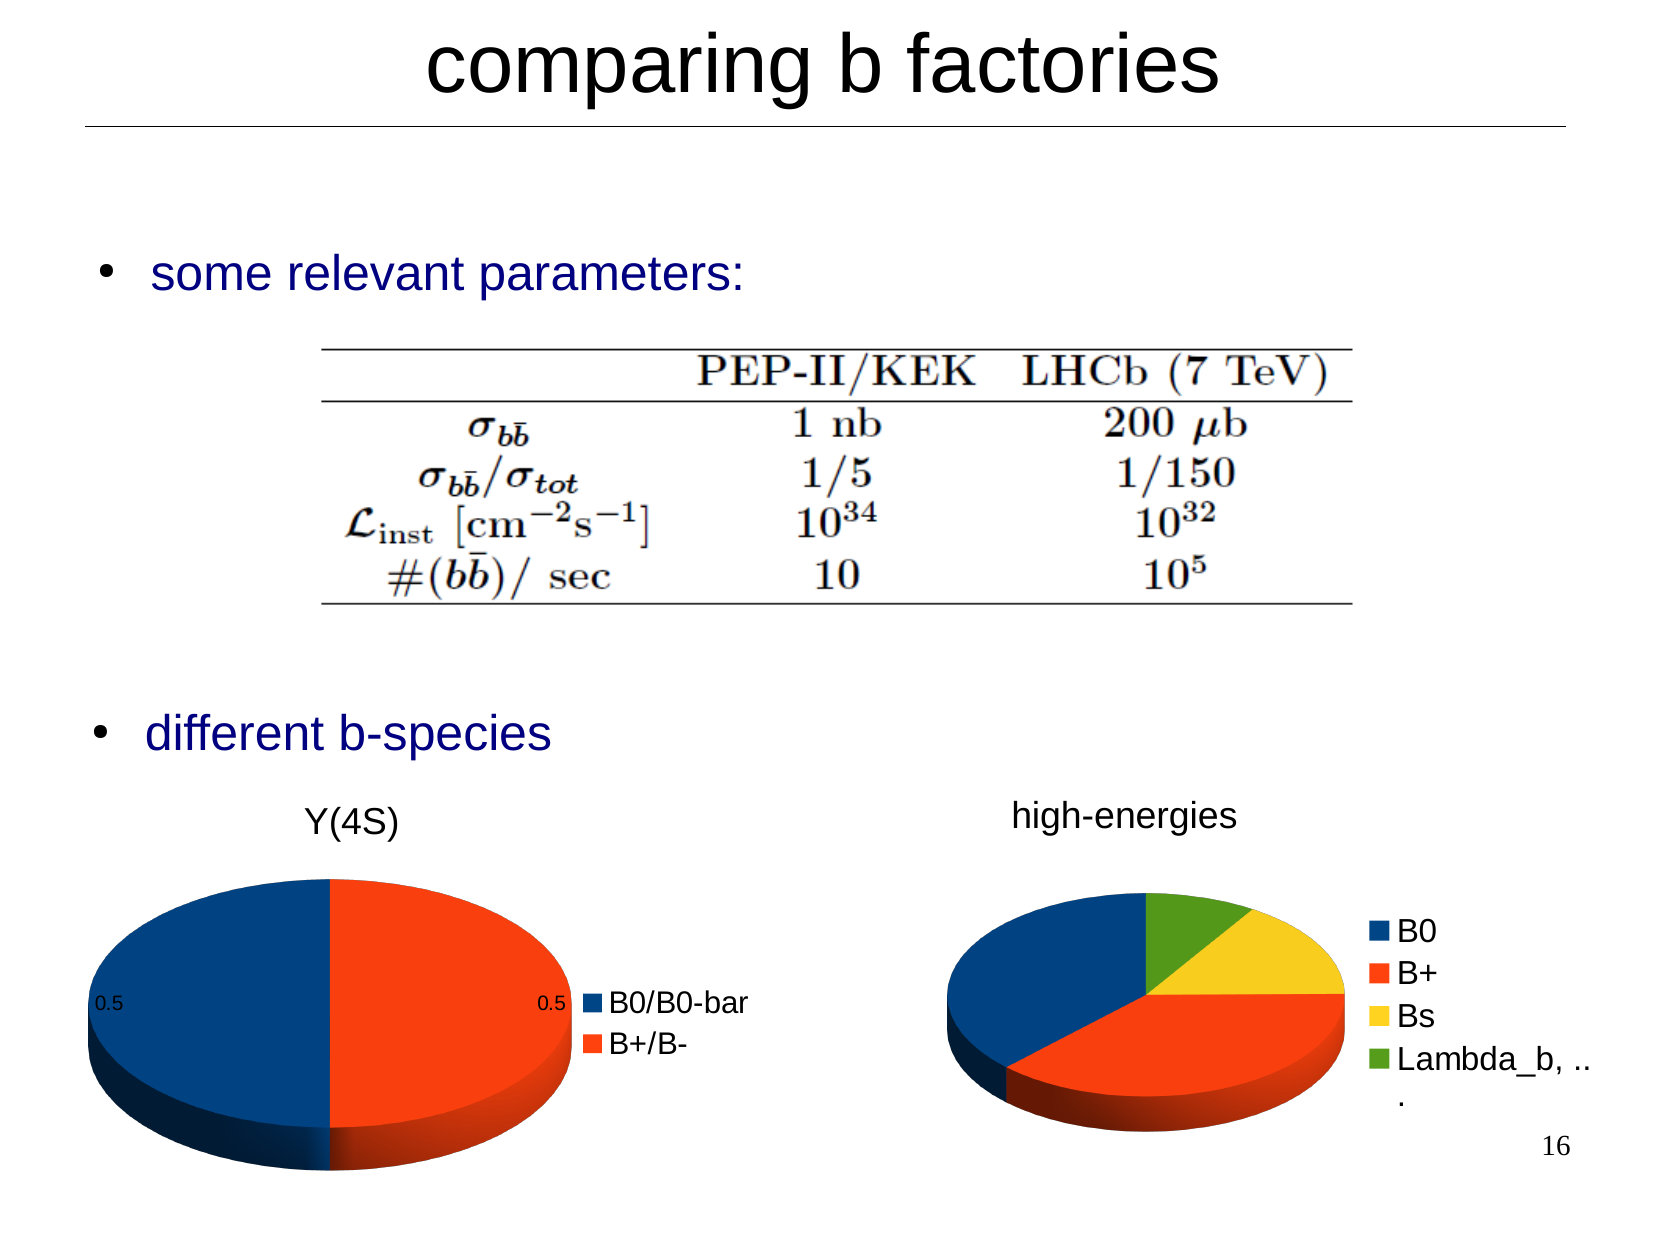

# comparing b factories
some relevant parameters:
different b-species
high-energies
Y(4S)
[unsupported chart]
[unsupported chart]
16